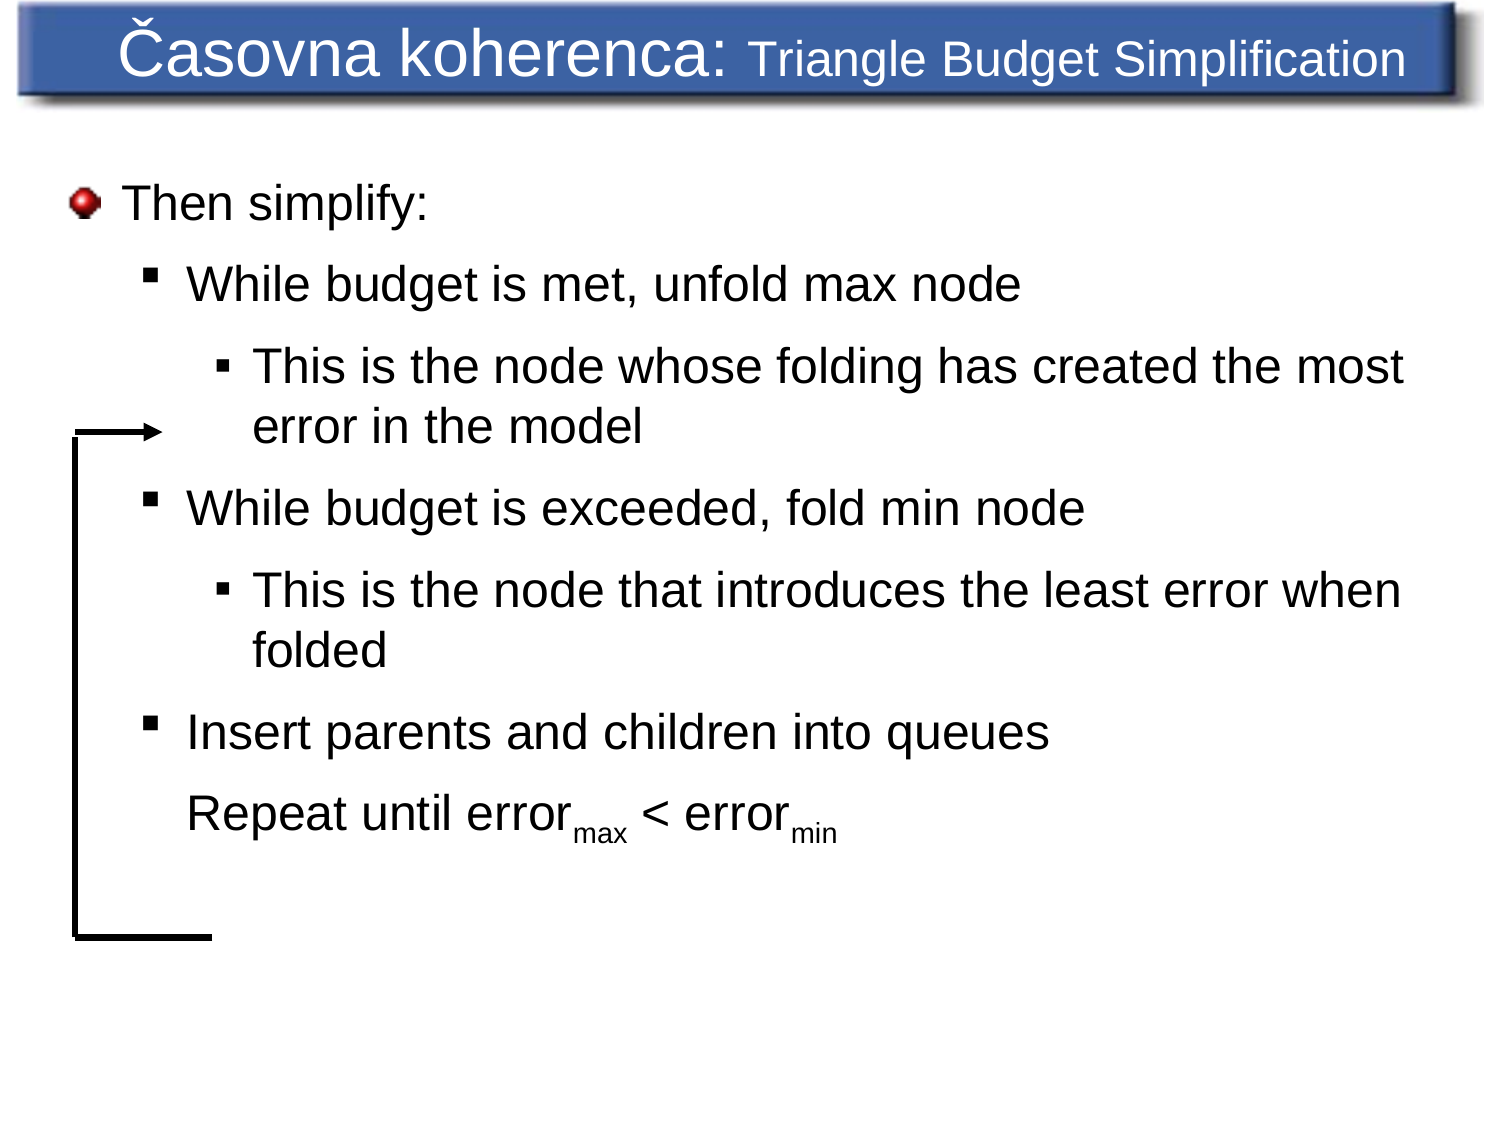

# Časovna koherenca: Triangle Budget Simplification
Then simplify:
While budget is met, unfold max node
This is the node whose folding has created the most error in the model
While budget is exceeded, fold min node
This is the node that introduces the least error when folded
Insert parents and children into queues
	Repeat until errormax < errormin